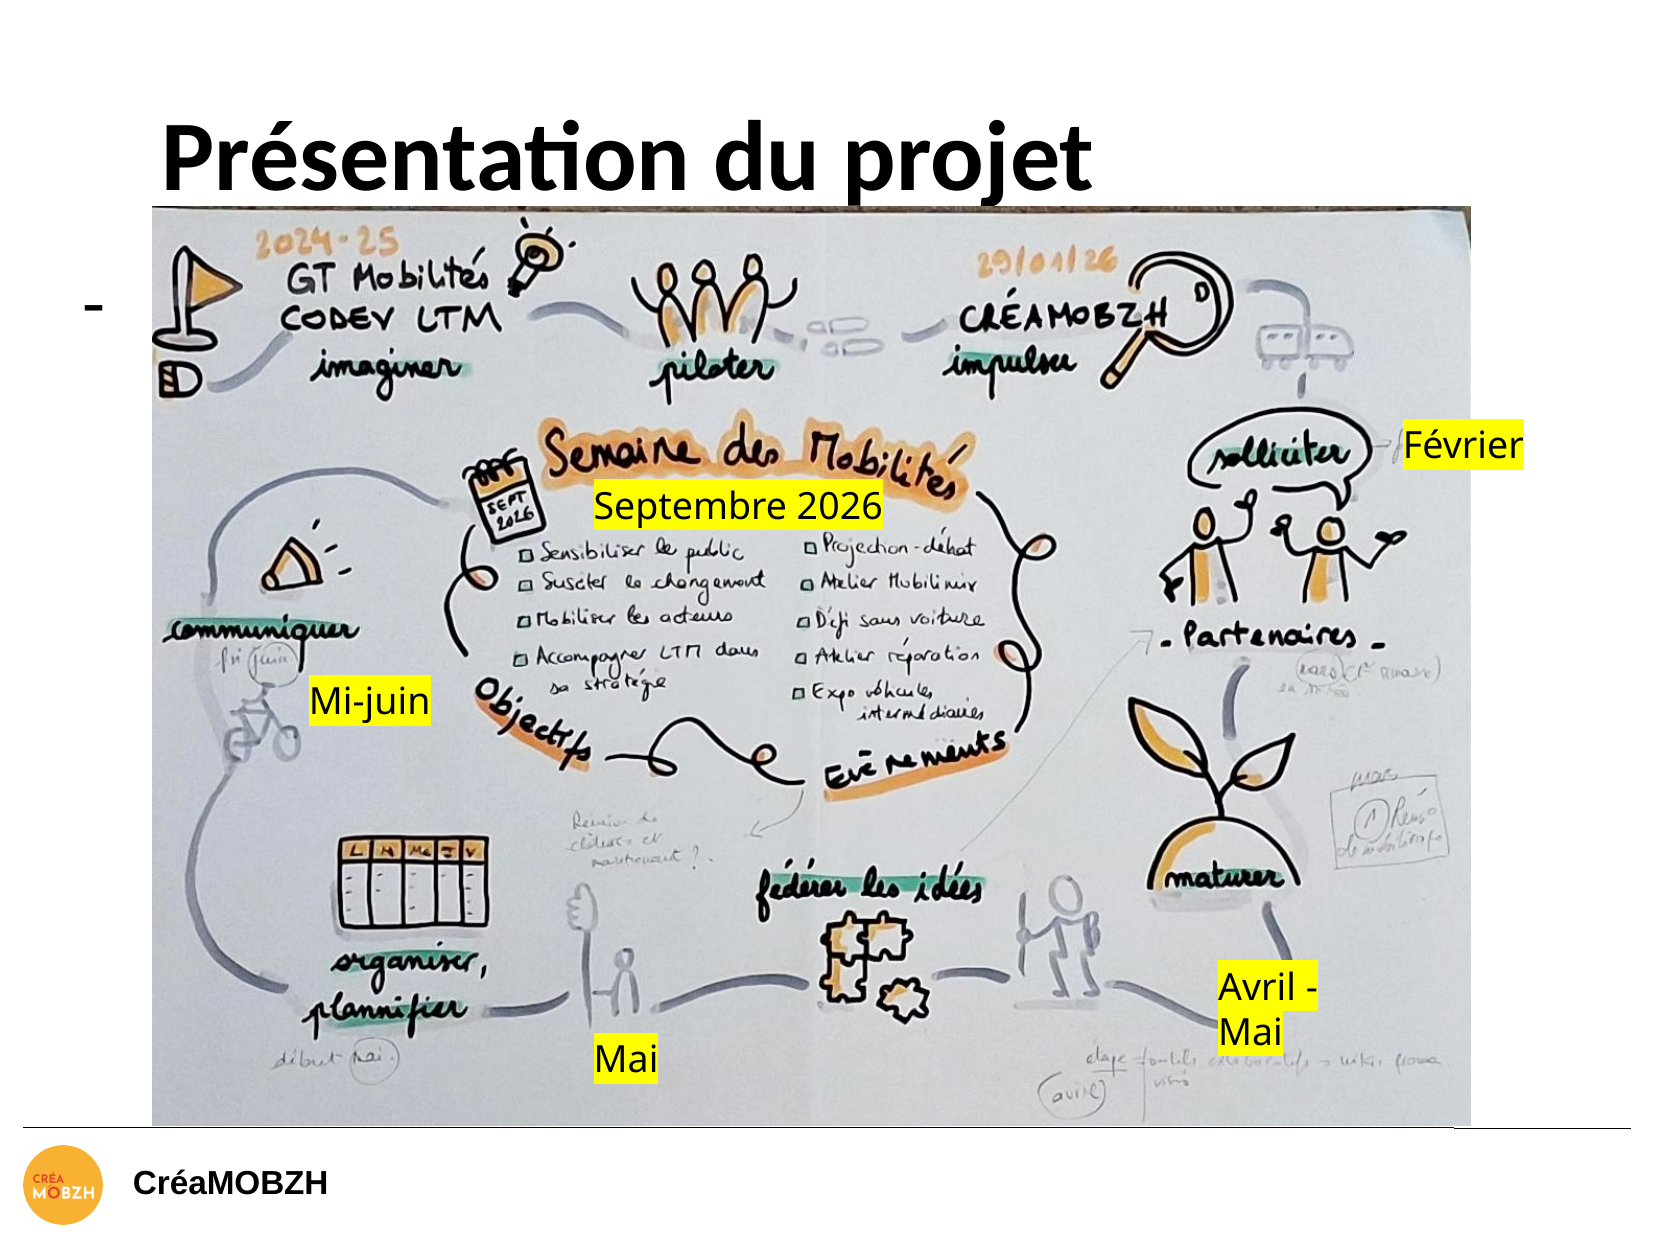

# Présentation du projet
-
Février
Septembre 2026
Mi-juin
Avril -Mai
Mai
CréaMOBZH